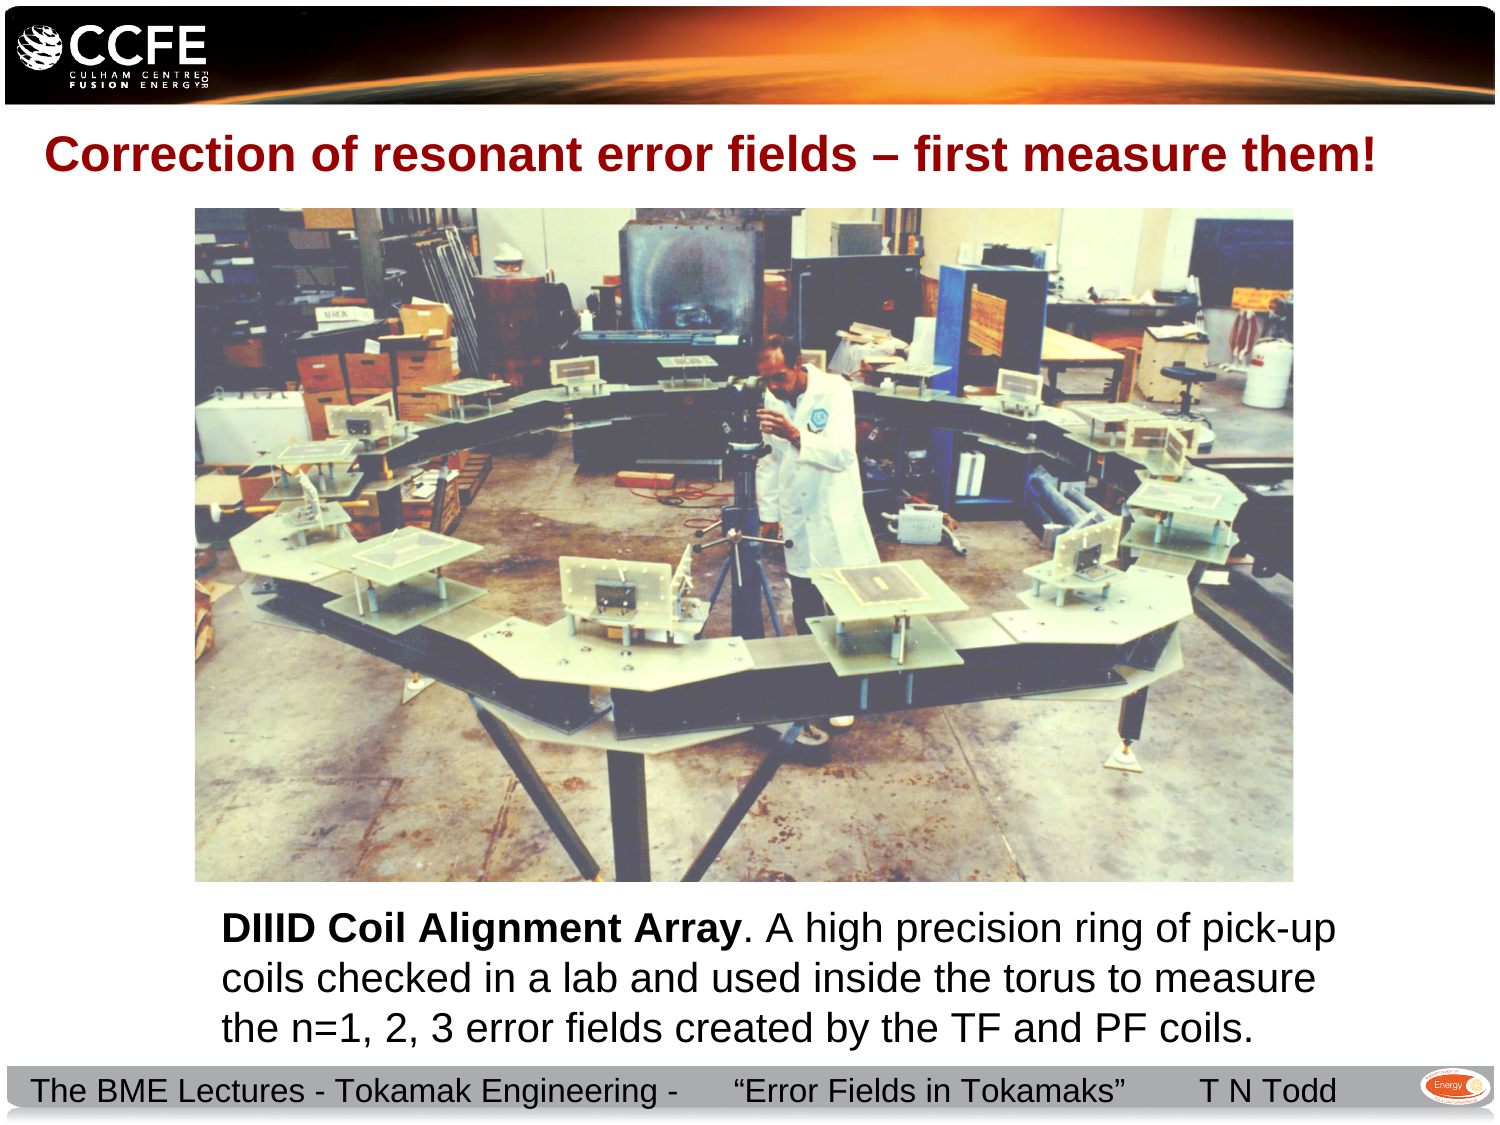

Correction of resonant error fields – first measure them!
DIIID Coil Alignment Array. A high precision ring of pick-up coils checked in a lab and used inside the torus to measure the n=1, 2, 3 error fields created by the TF and PF coils.